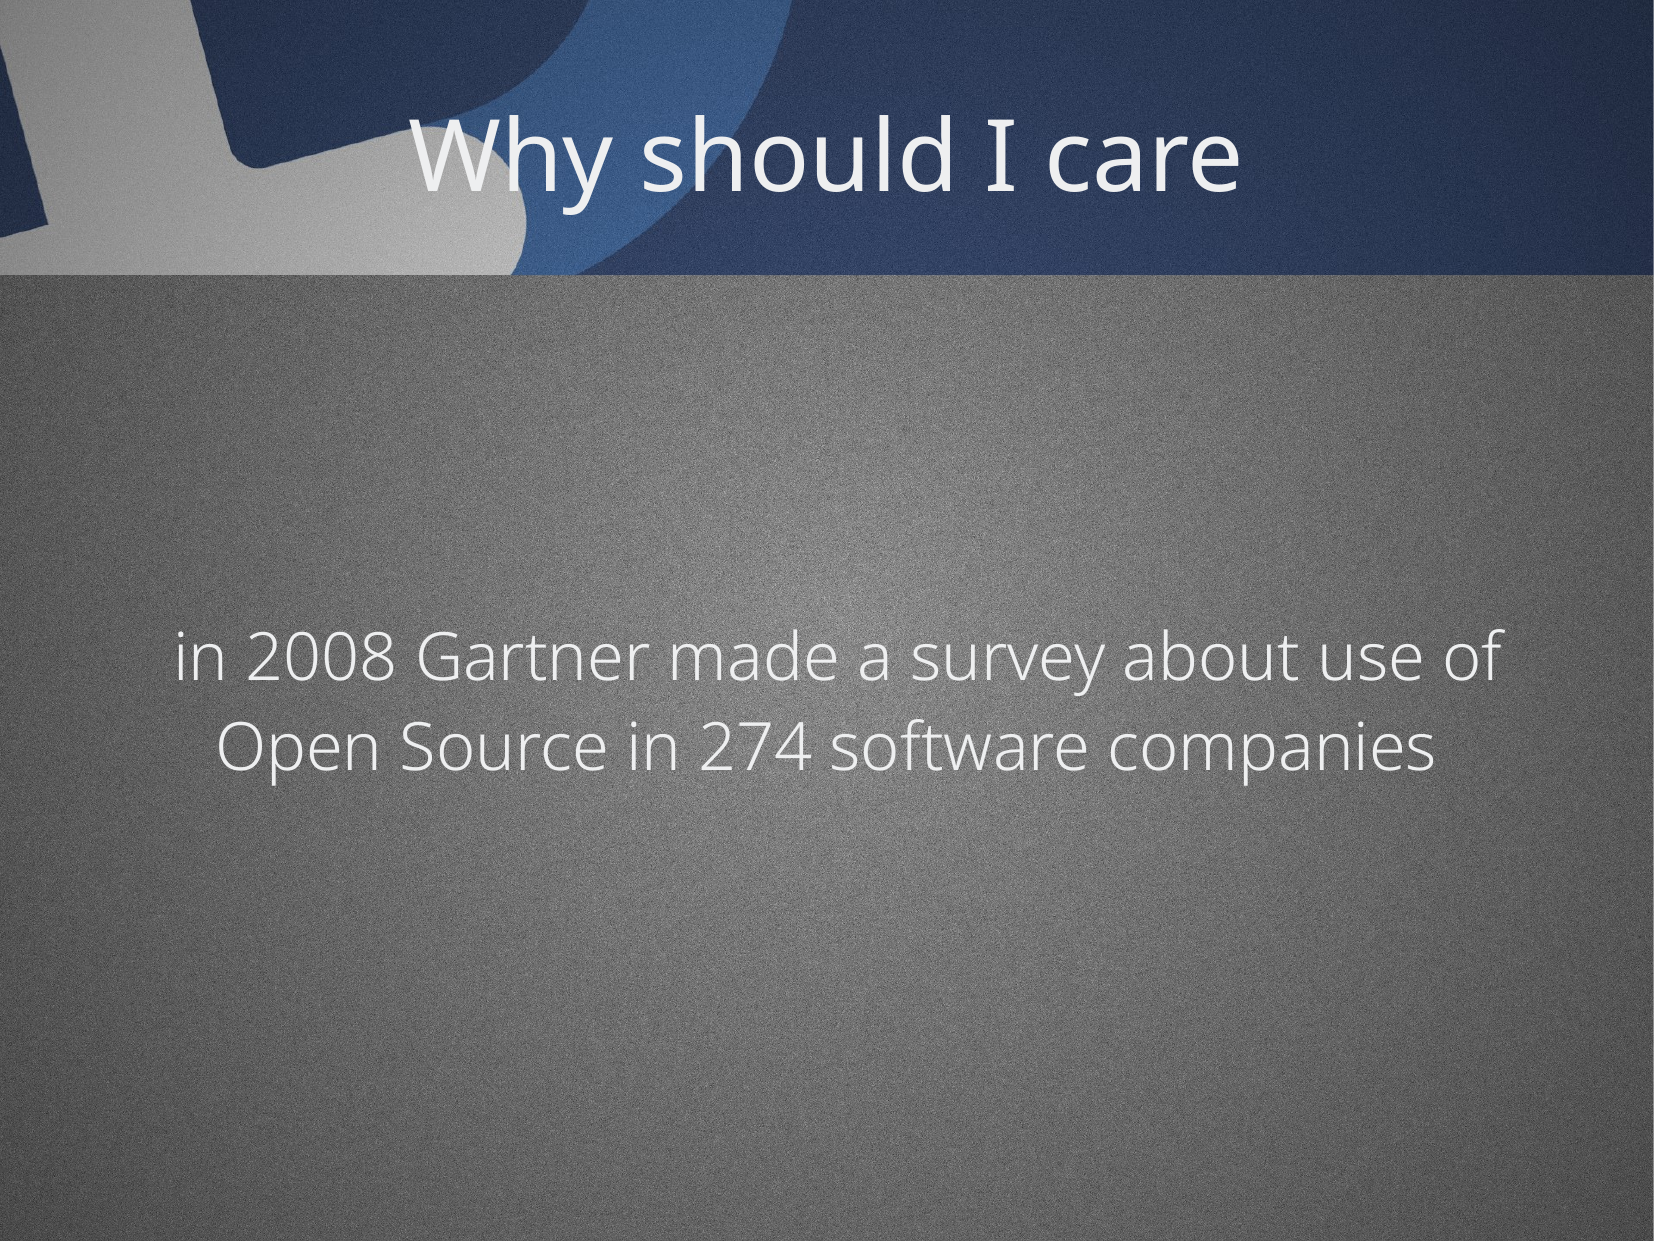

# Why should I care
in 2008 Gartner made a survey about use of Open Source in 274 software companies